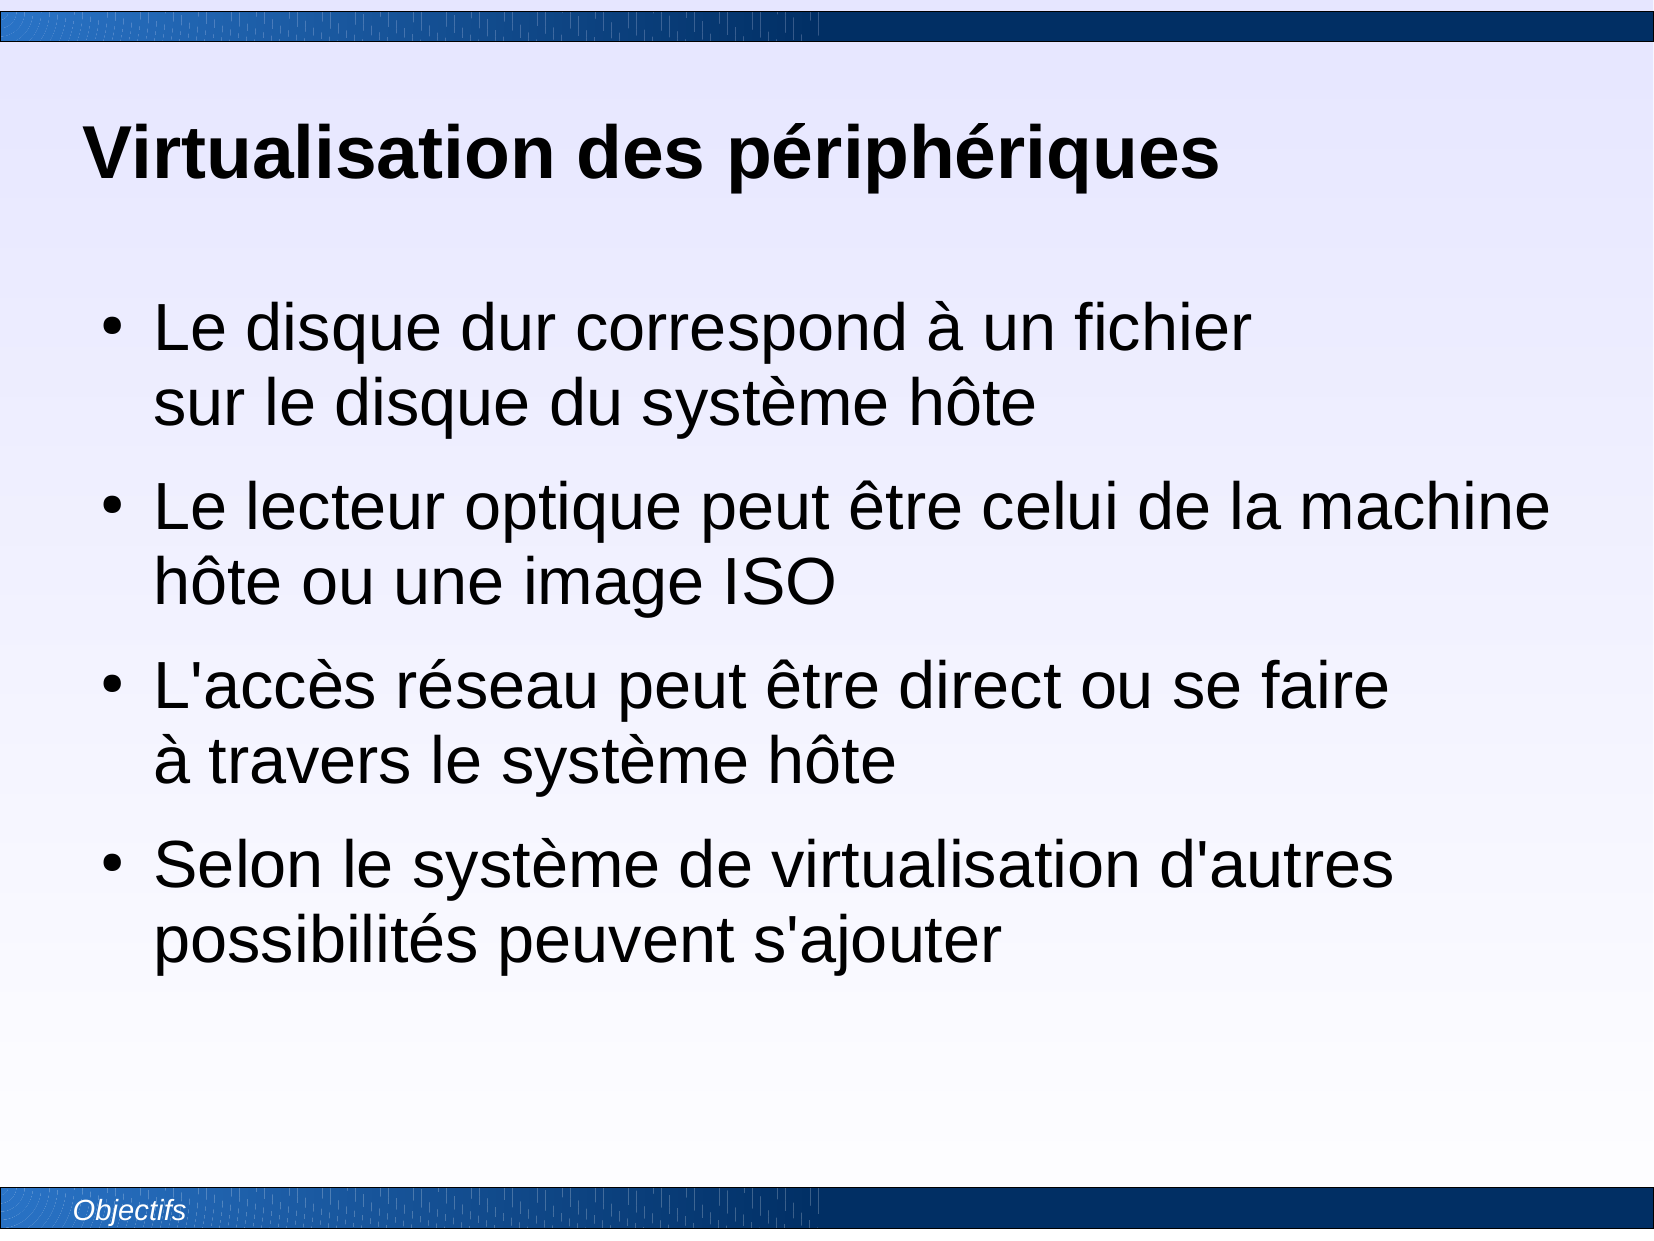

# Virtualisation des périphériques
Le disque dur correspond à un fichier
sur le disque du système hôte
Le lecteur optique peut être celui de la machine hôte ou une image ISO
L'accès réseau peut être direct ou se faire
à travers le système hôte
Selon le système de virtualisation d'autres possibilités peuvent s'ajouter
Objectifs